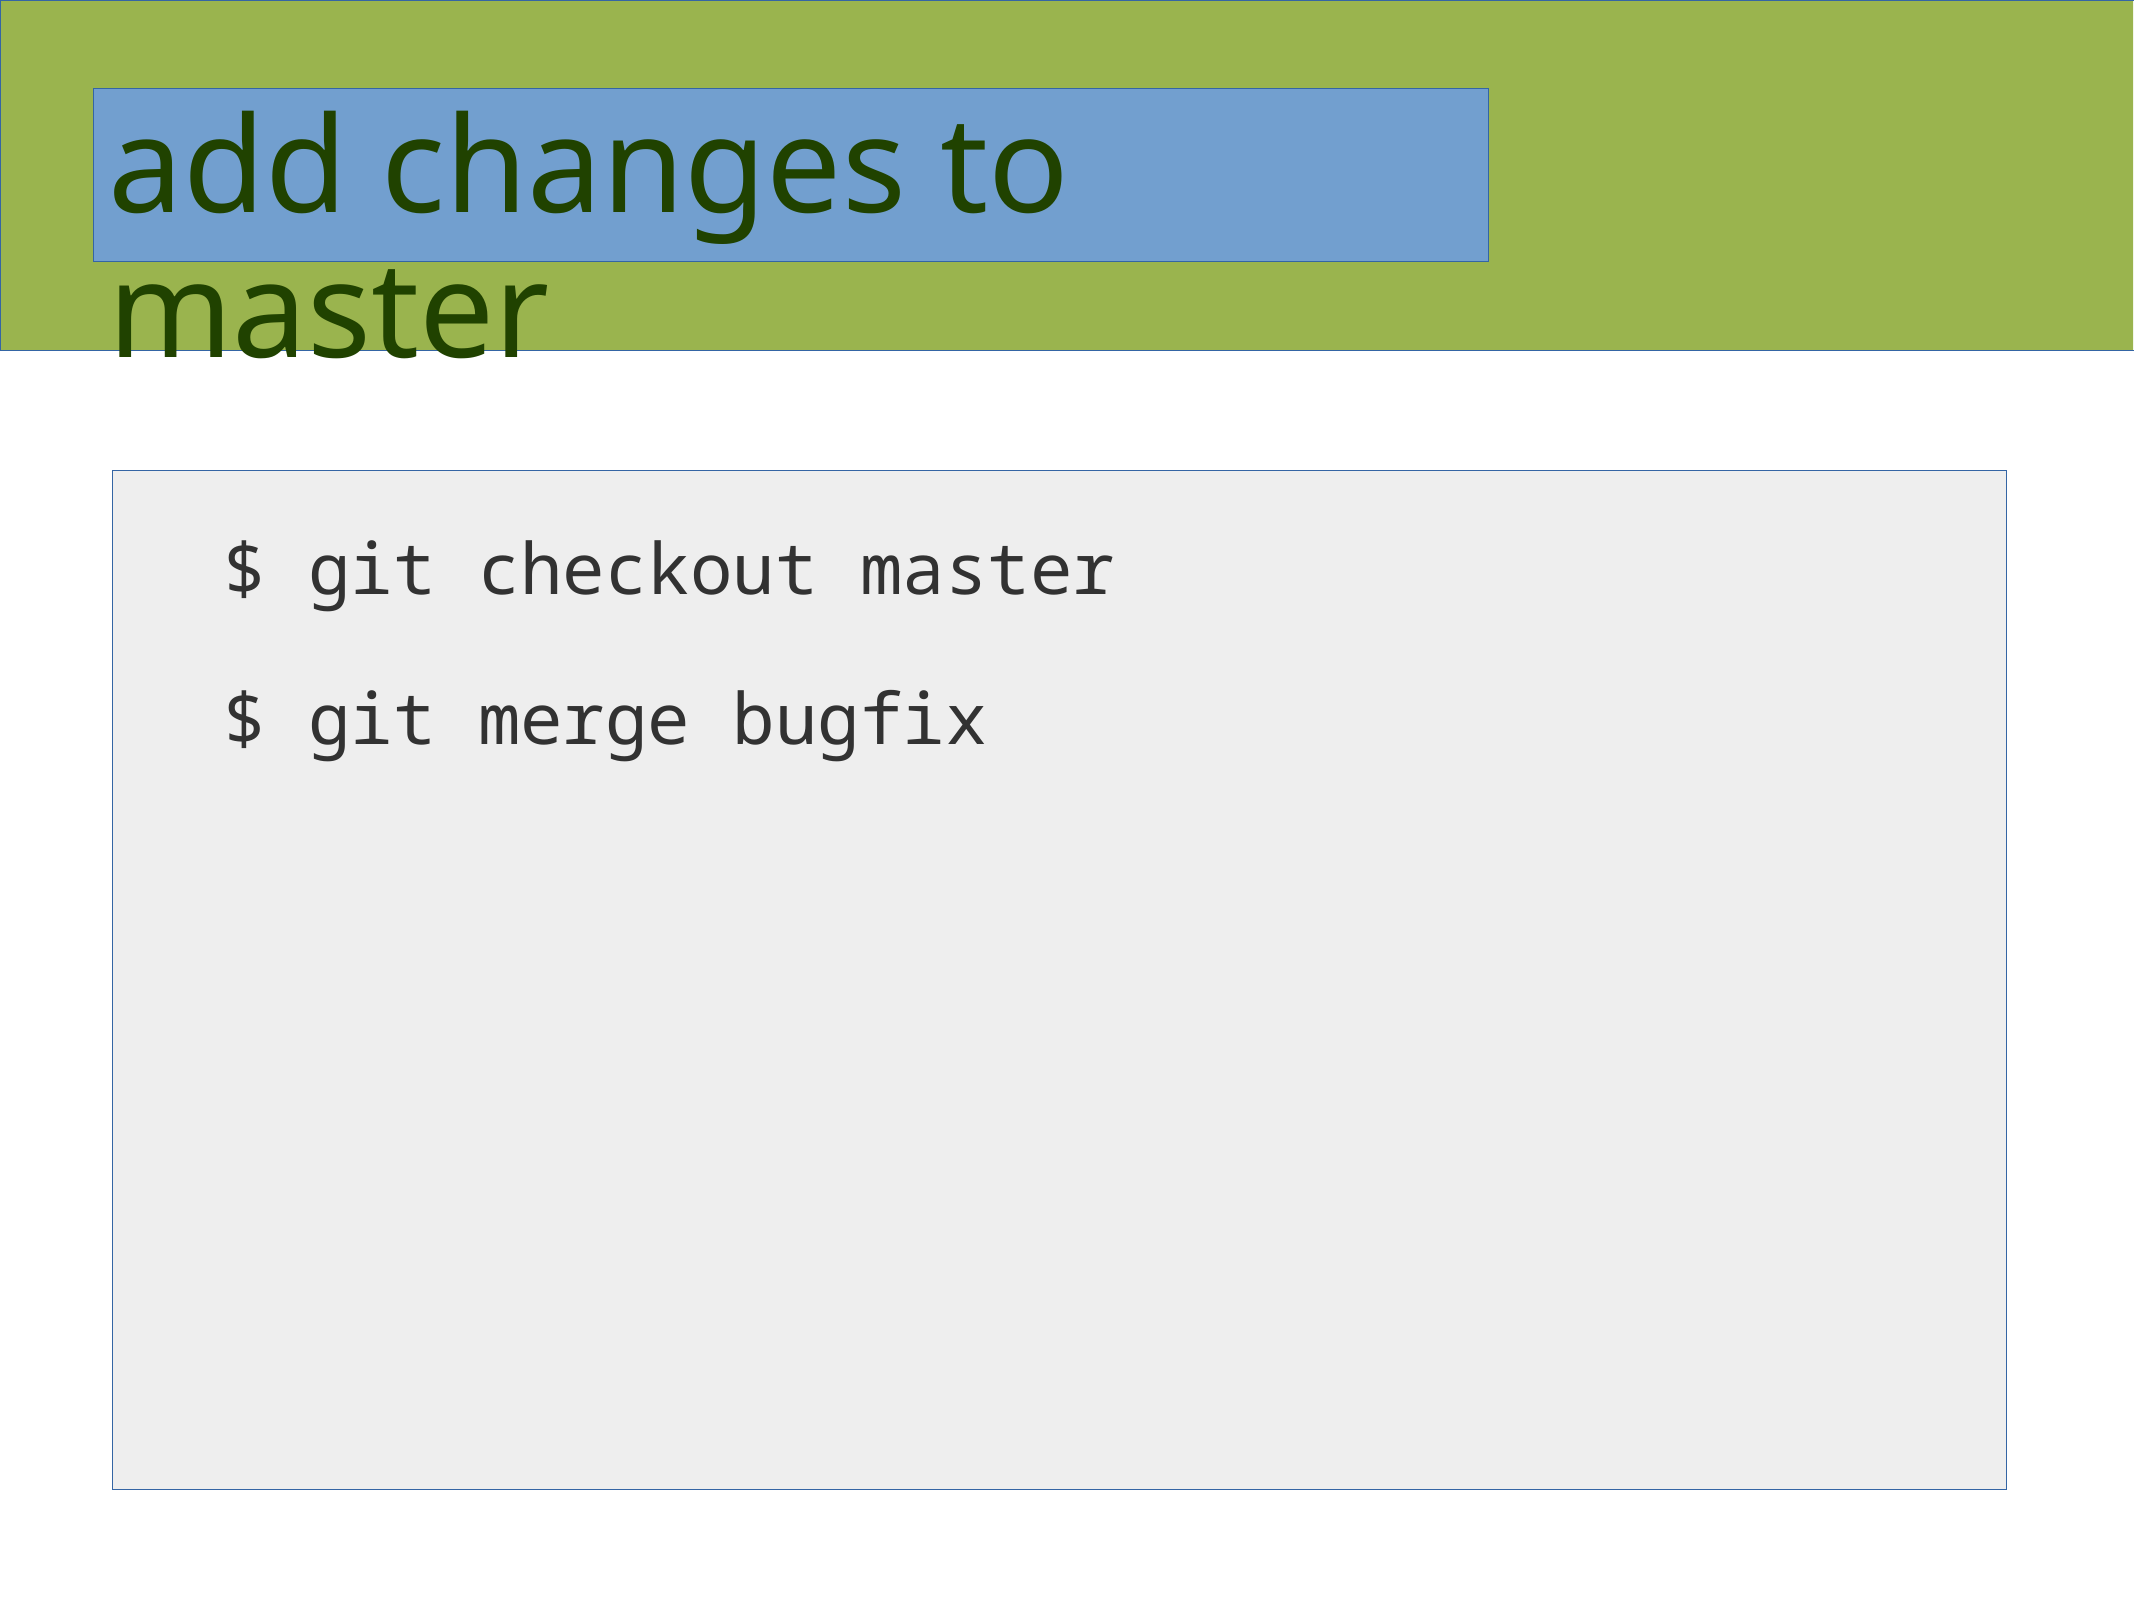

add changes to master
$ git checkout master
$ git merge bugfix